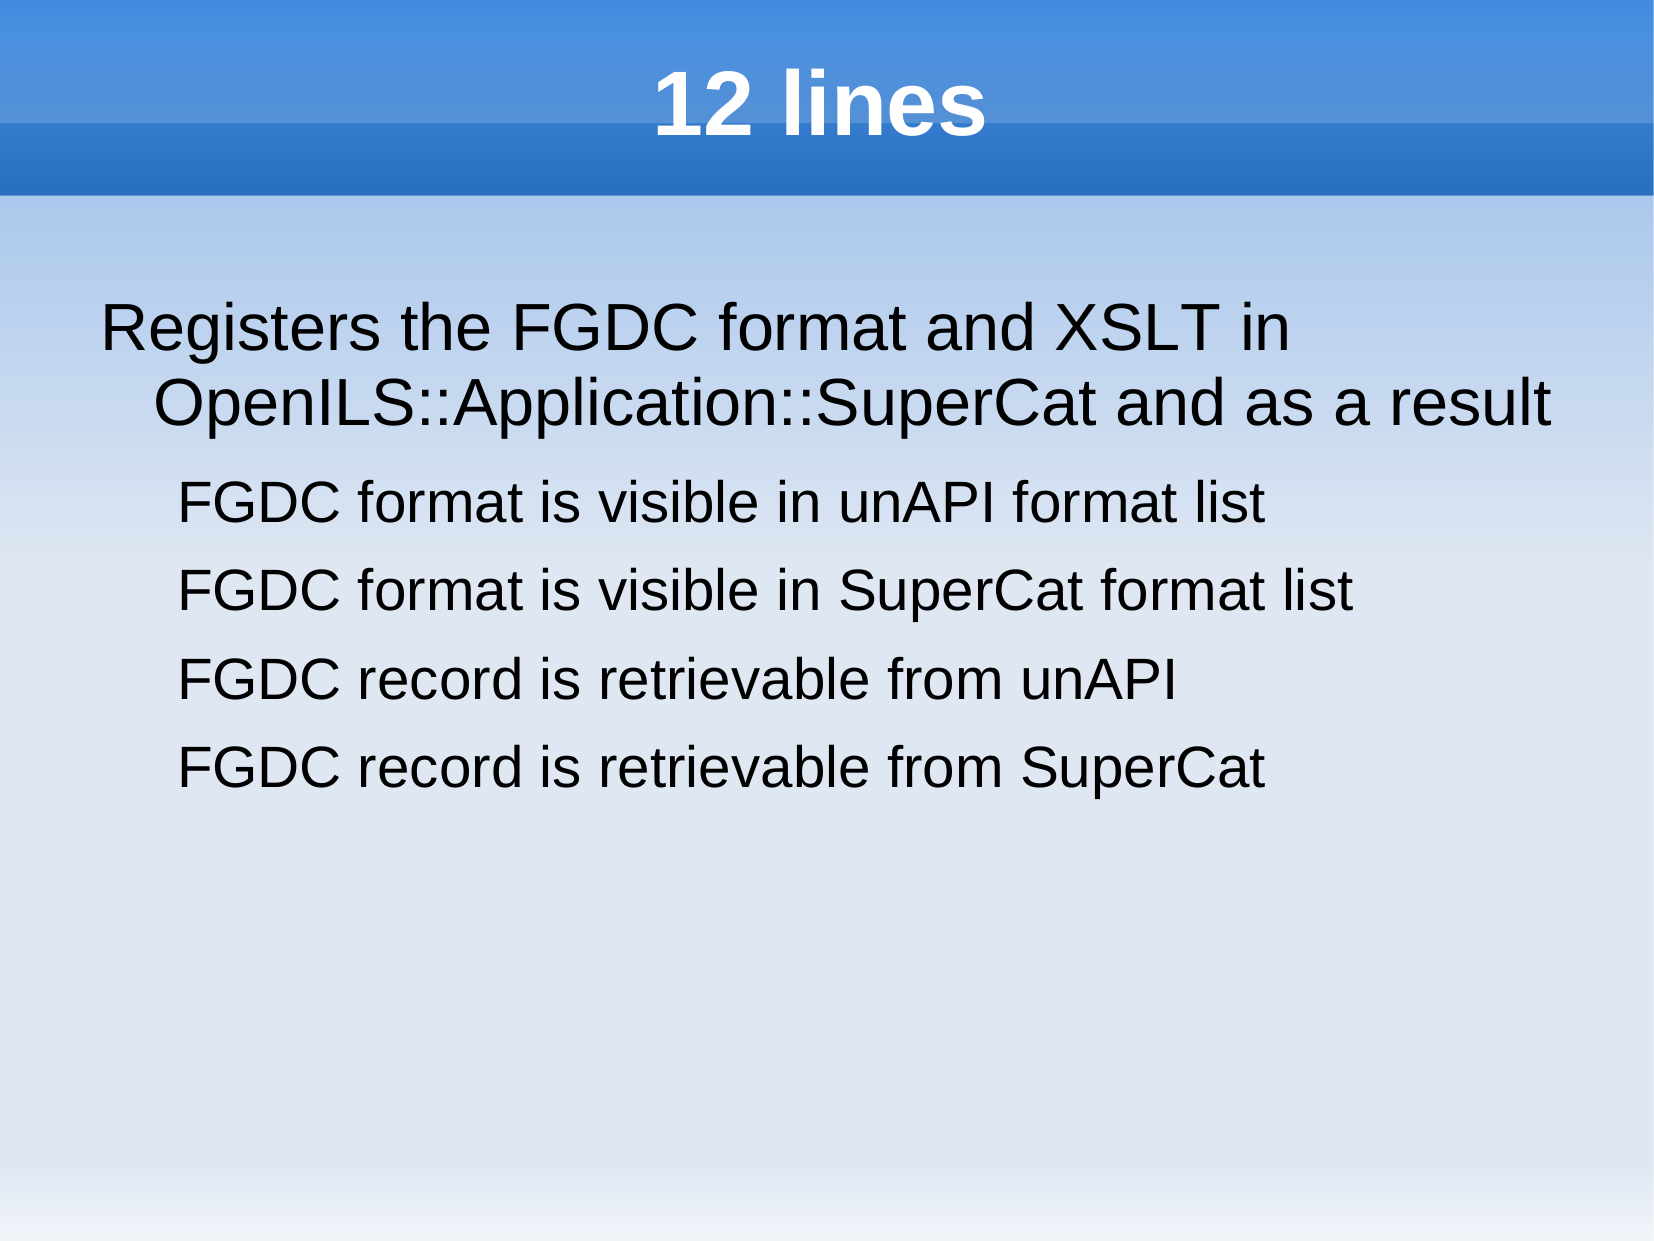

# 12 lines
Registers the FGDC format and XSLT in OpenILS::Application::SuperCat and as a result
FGDC format is visible in unAPI format list
FGDC format is visible in SuperCat format list
FGDC record is retrievable from unAPI
FGDC record is retrievable from SuperCat